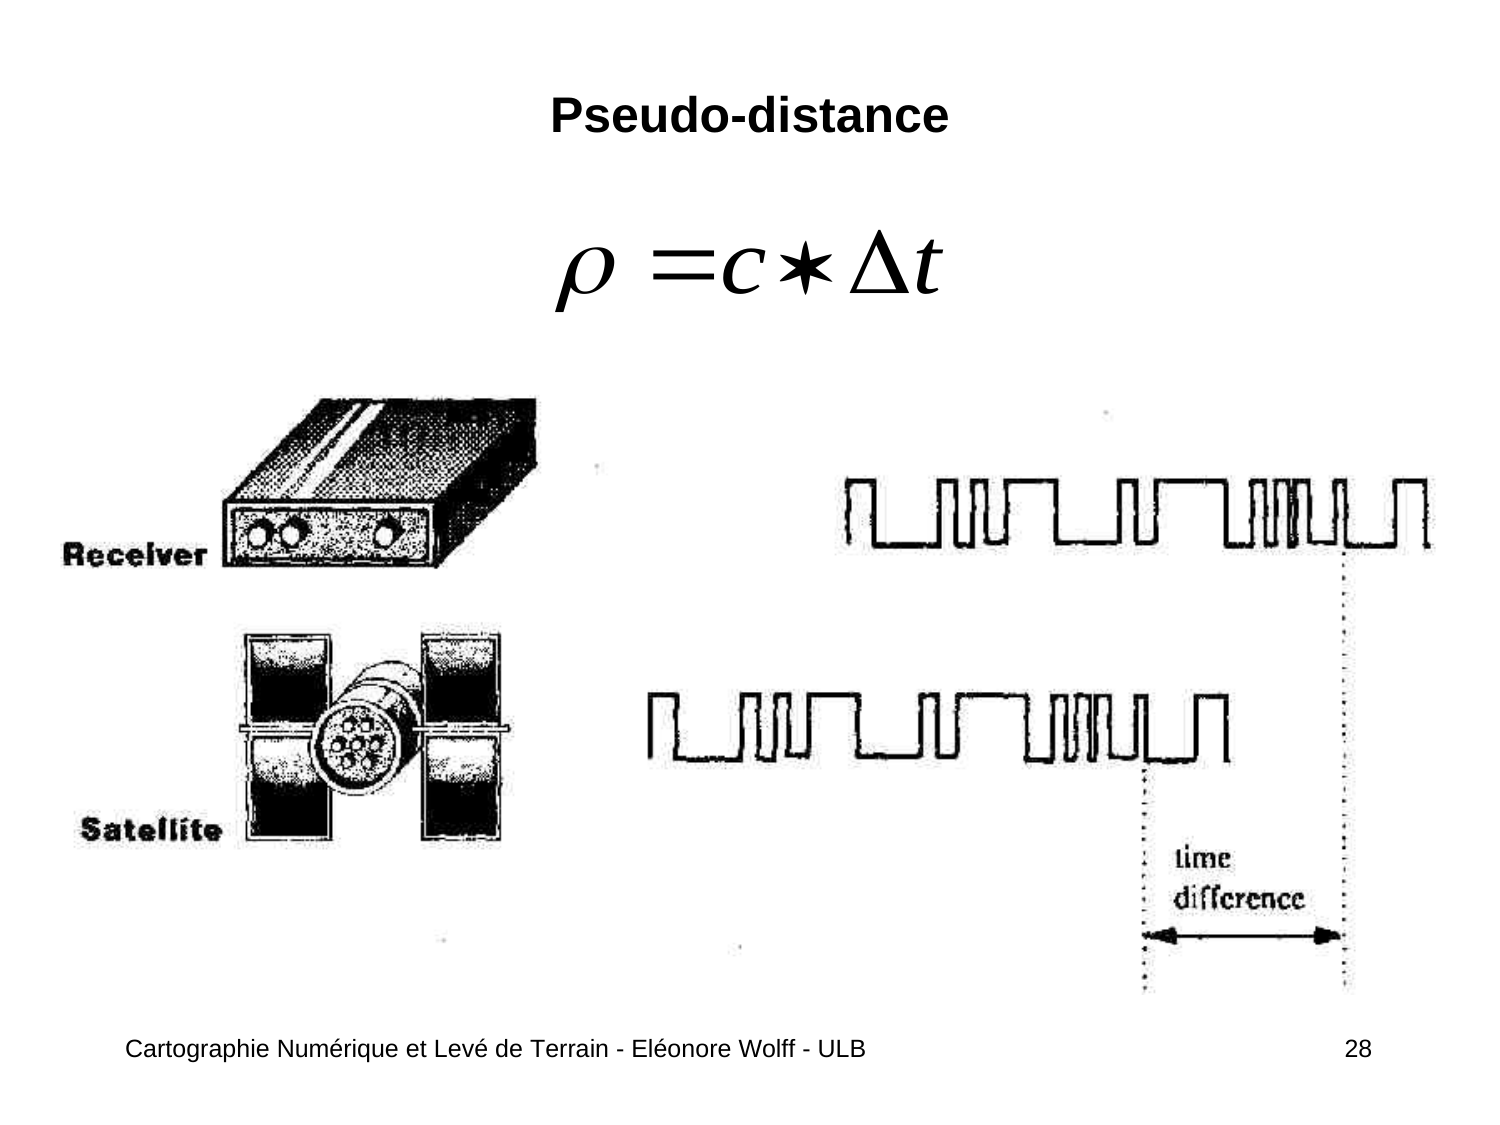

# Pseudo-distance
Cartographie Numérique et Levé de Terrain - Eléonore Wolff - ULB